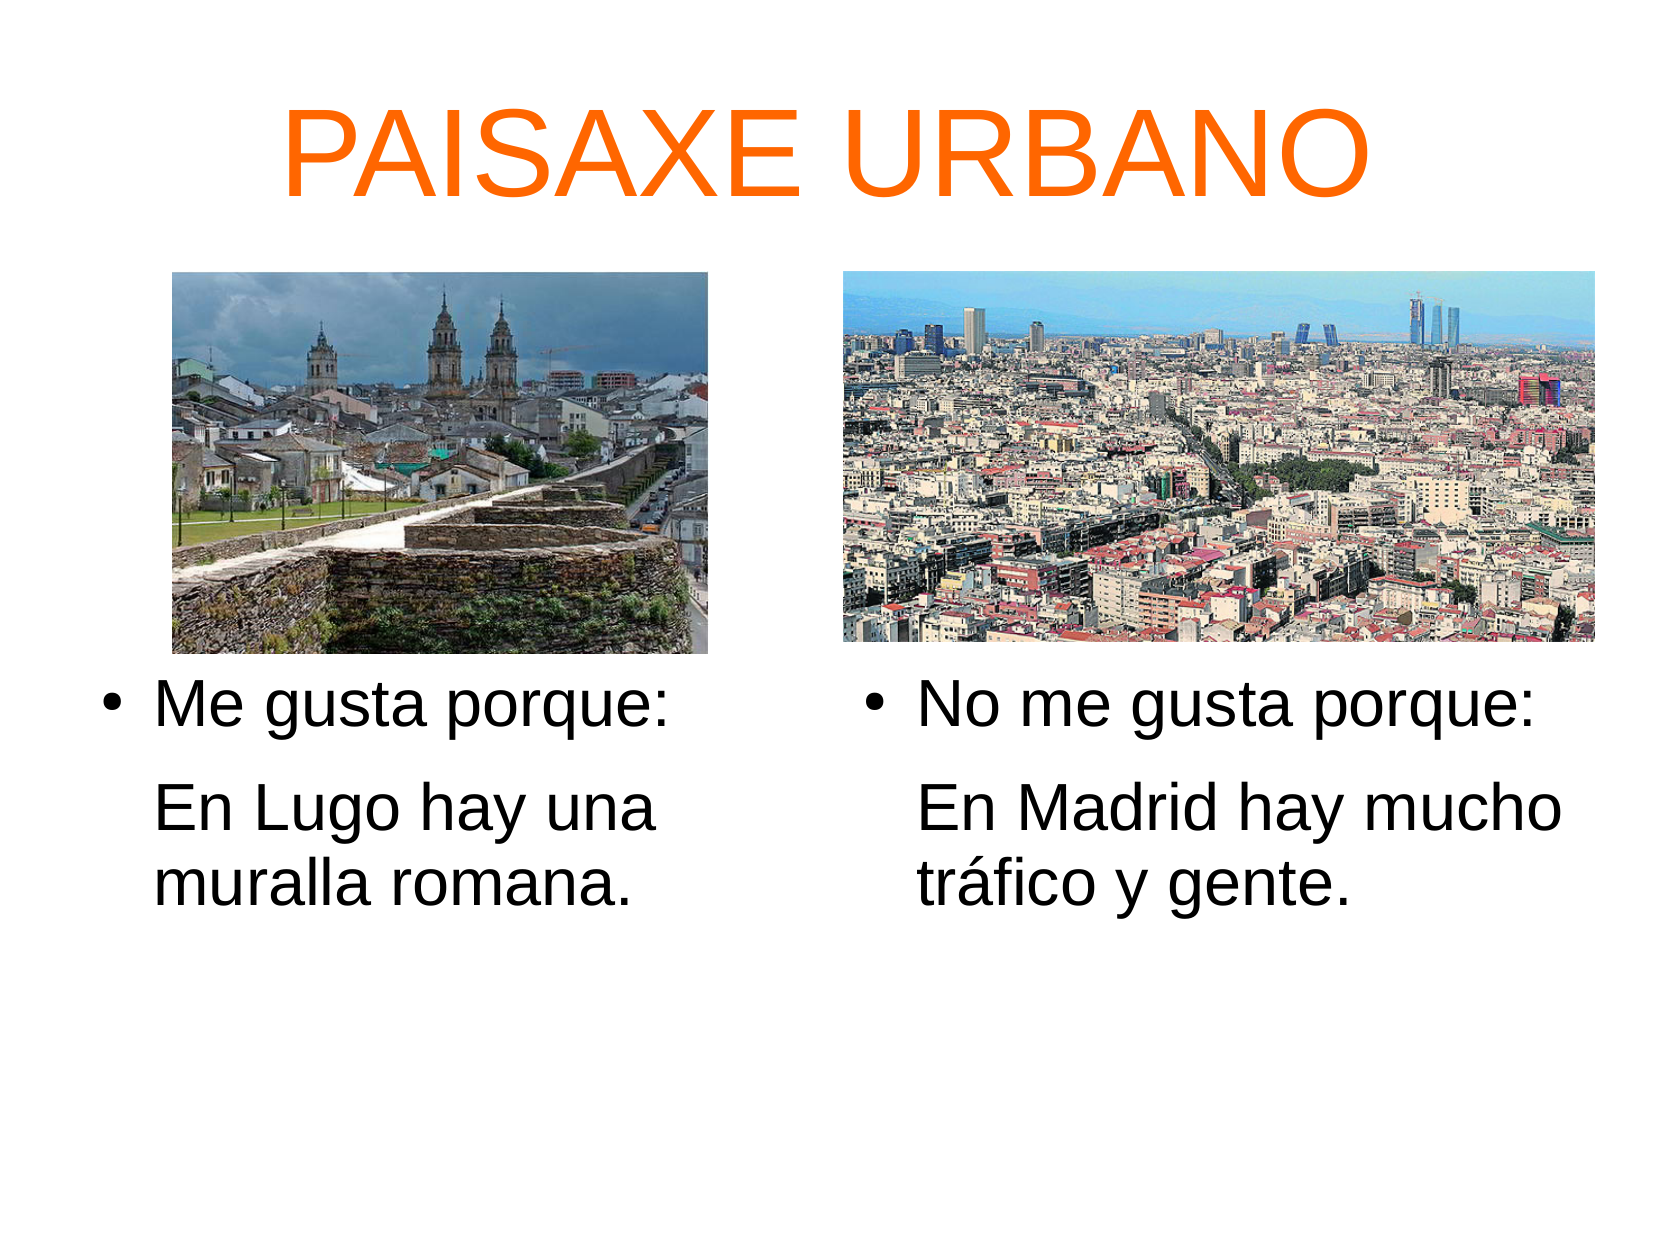

# PAISAXE URBANO
Me gusta porque:
En Lugo hay una muralla romana.
No me gusta porque:
En Madrid hay mucho tráfico y gente.